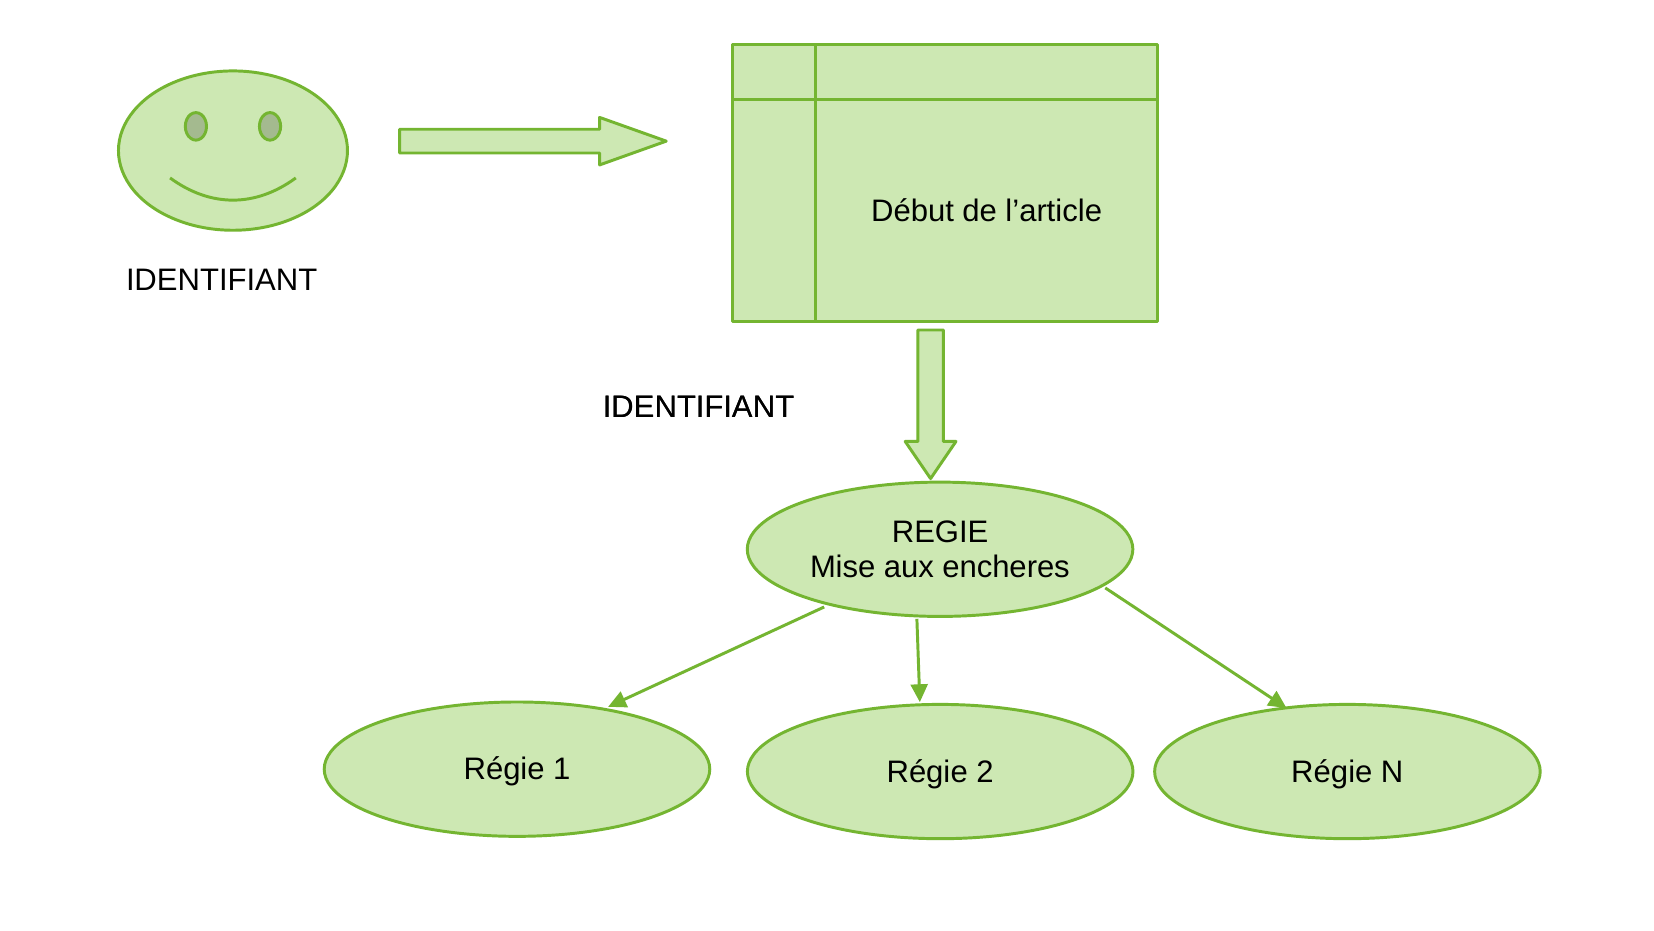

Début de l’article
IDENTIFIANT
IDENTIFIANT
IDENTIFIANT
REGIE
Mise aux encheres
Régie 1
Régie 2
Régie N